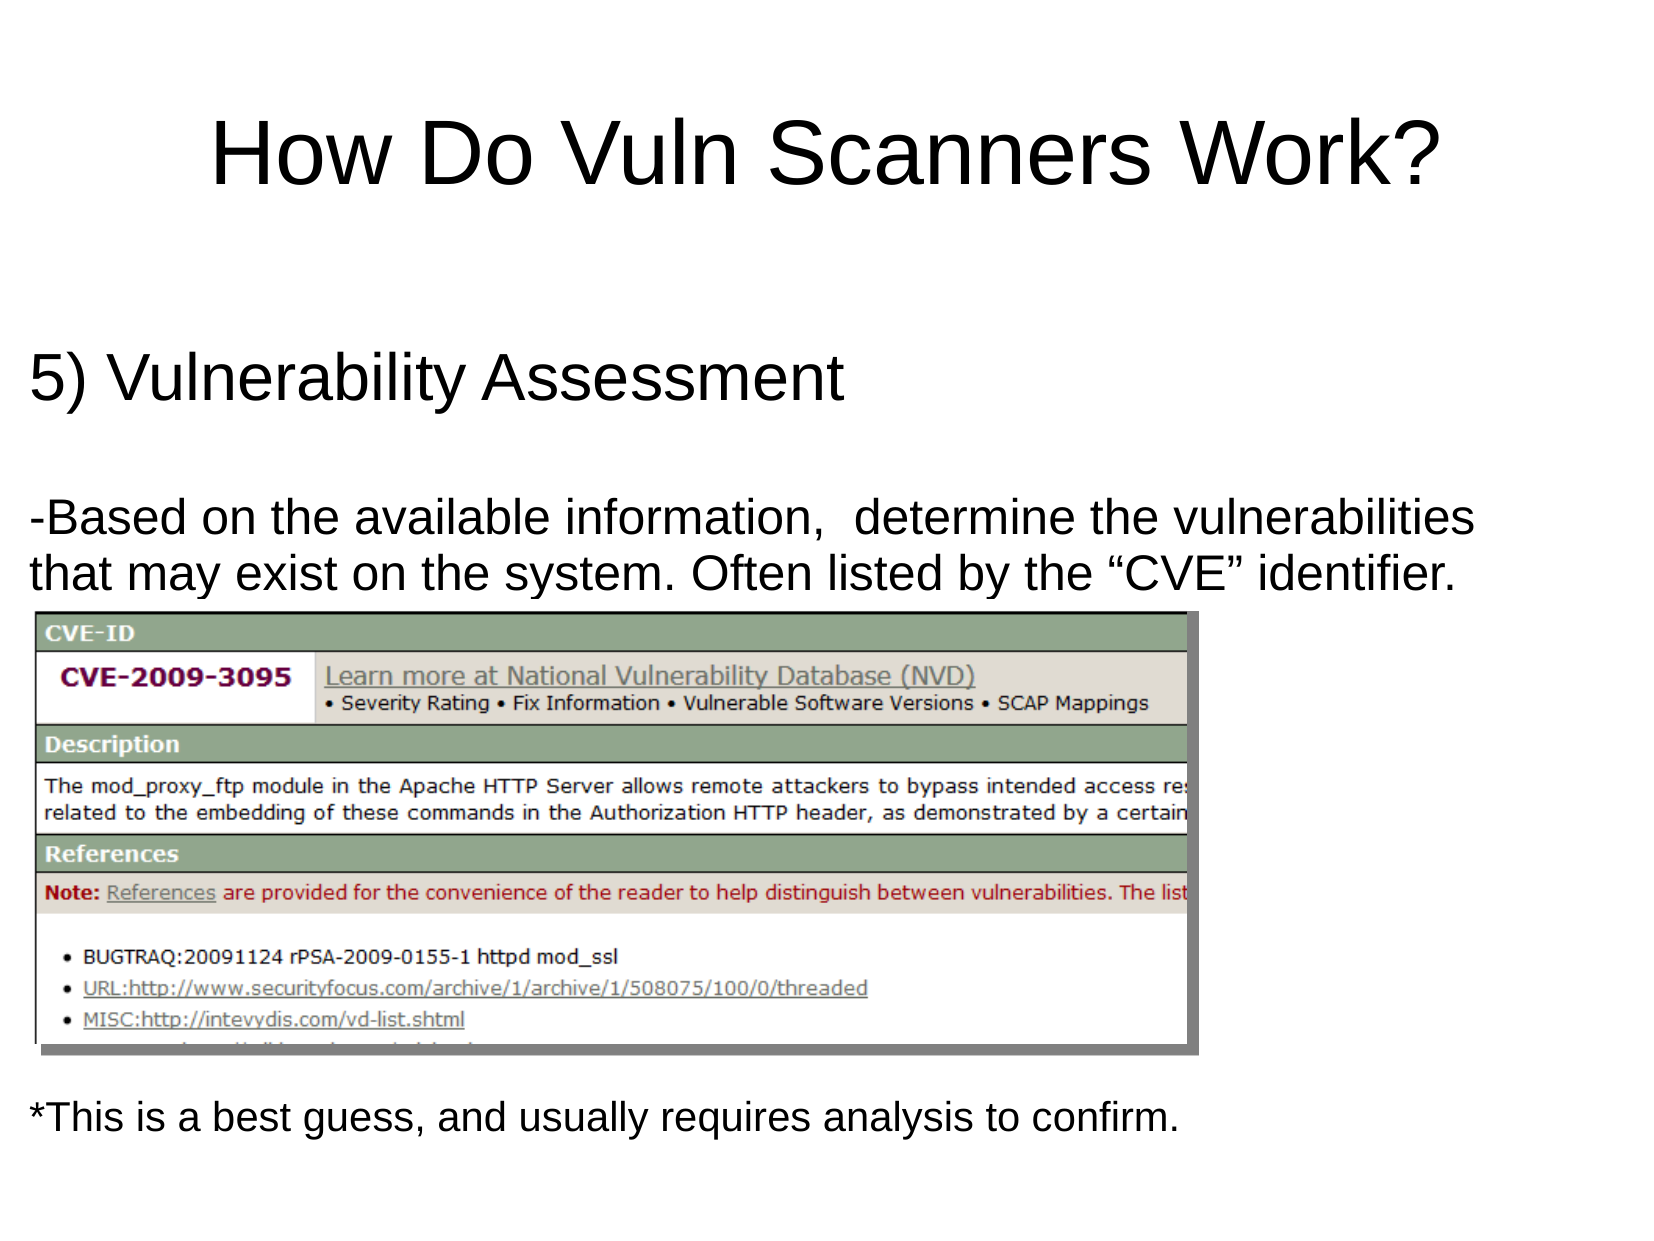

# How Do Vuln Scanners Work?
5) Vulnerability Assessment
-Based on the available information, determine the vulnerabilities that may exist on the system. Often listed by the “CVE” identifier.
*This is a best guess, and usually requires analysis to confirm.